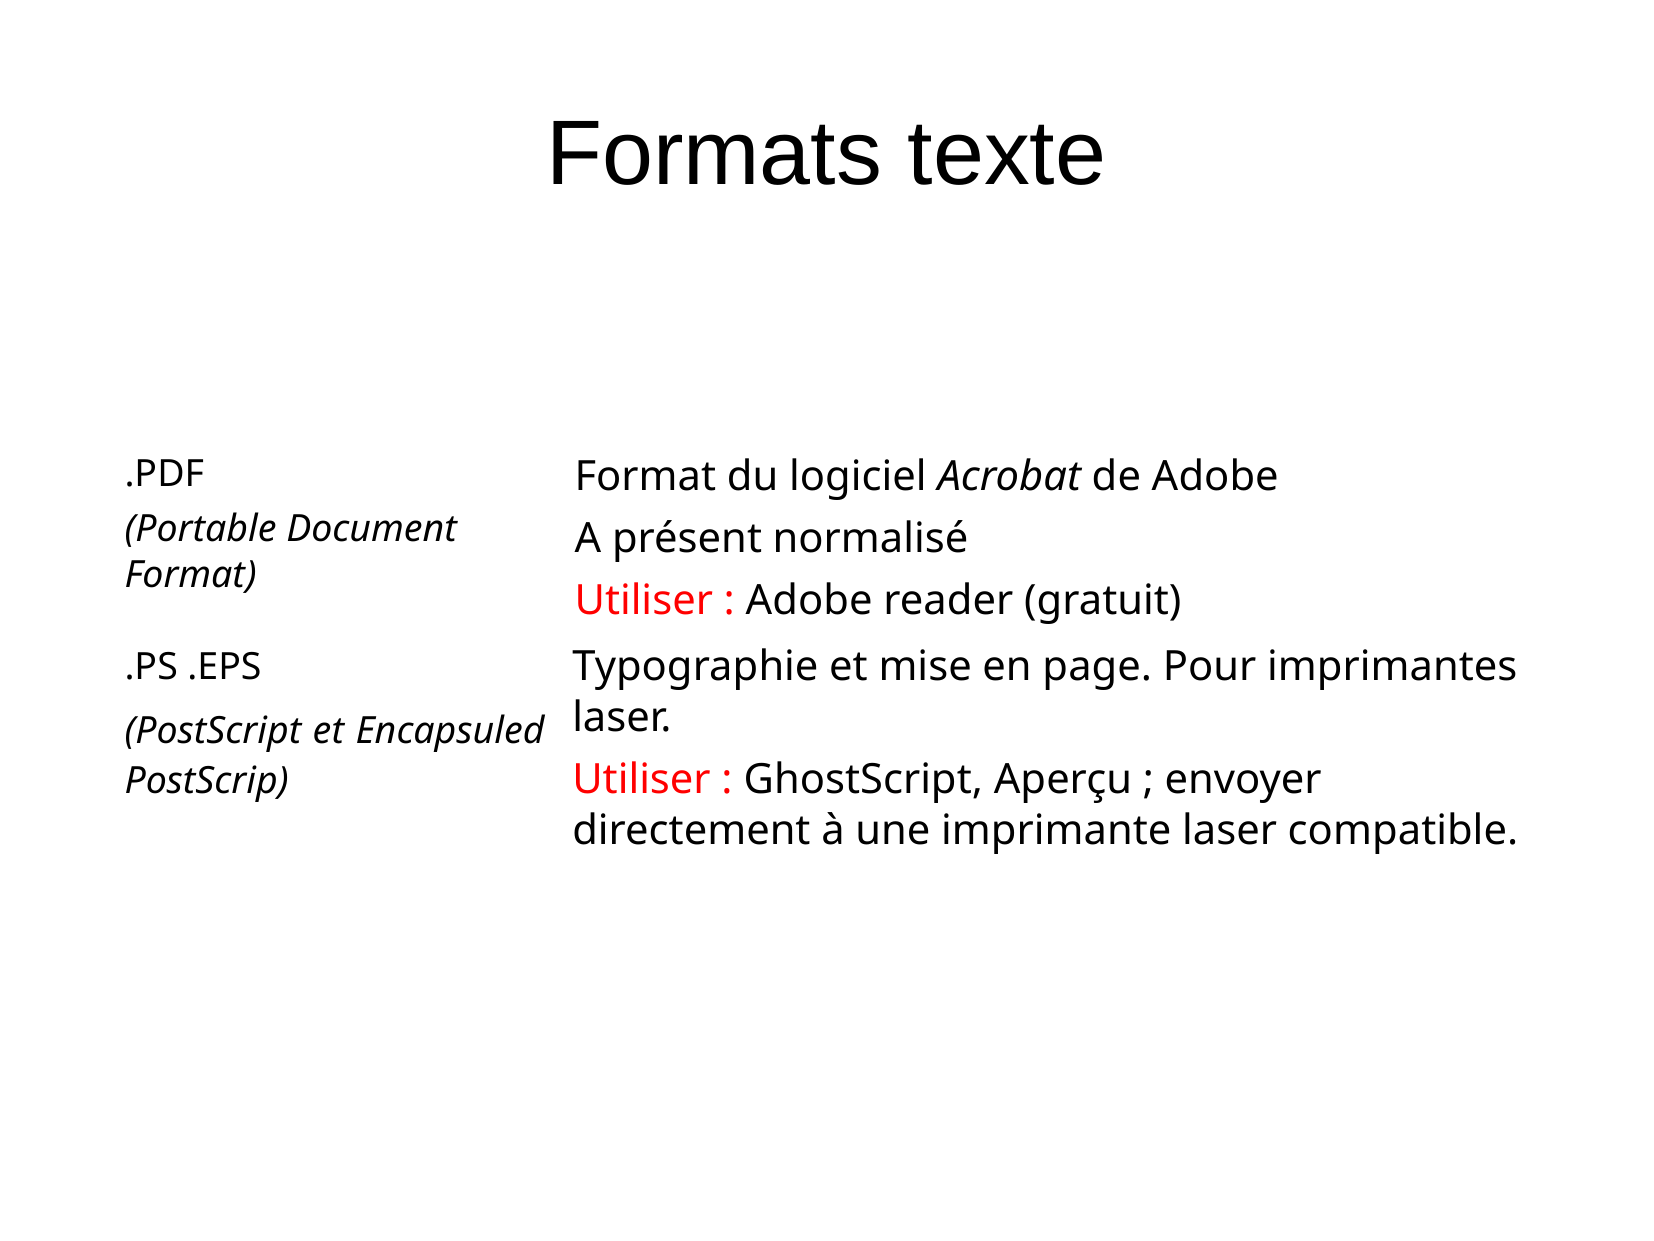

# Formats texte
| .PDF (Portable Document Format) | Format du logiciel Acrobat de Adobe A présent normalisé Utiliser : Adobe reader (gratuit) |
| --- | --- |
| .PS .EPS (PostScript et Encapsuled PostScrip) | Typographie et mise en page. Pour imprimantes laser. Utiliser : GhostScript, Aperçu ; envoyer directement à une imprimante laser compatible. |